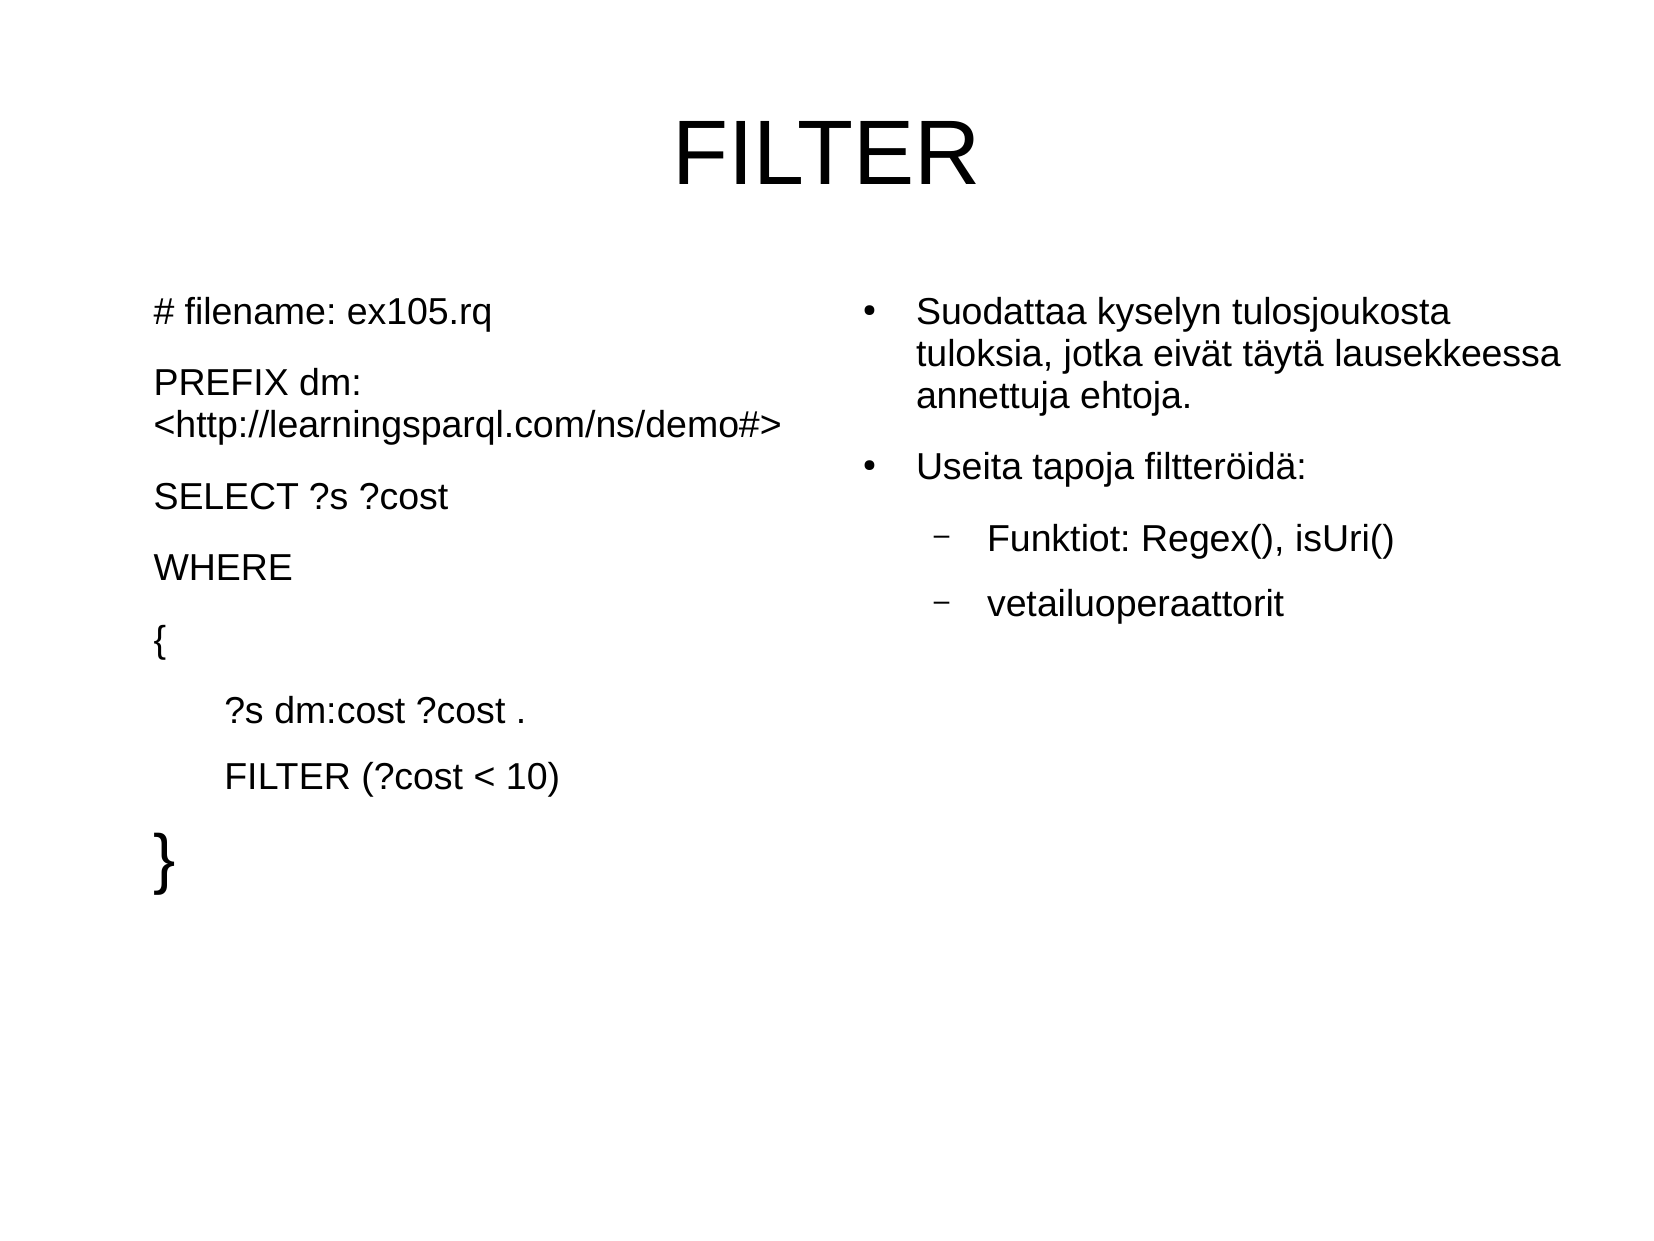

# FILTER
# filename: ex105.rq
PREFIX dm: <http://learningsparql.com/ns/demo#>
SELECT ?s ?cost
WHERE
{
?s dm:cost ?cost .
FILTER (?cost < 10)
}
Suodattaa kyselyn tulosjoukosta tuloksia, jotka eivät täytä lausekkeessa annettuja ehtoja.
Useita tapoja filtteröidä:
Funktiot: Regex(), isUri()
vetailuoperaattorit